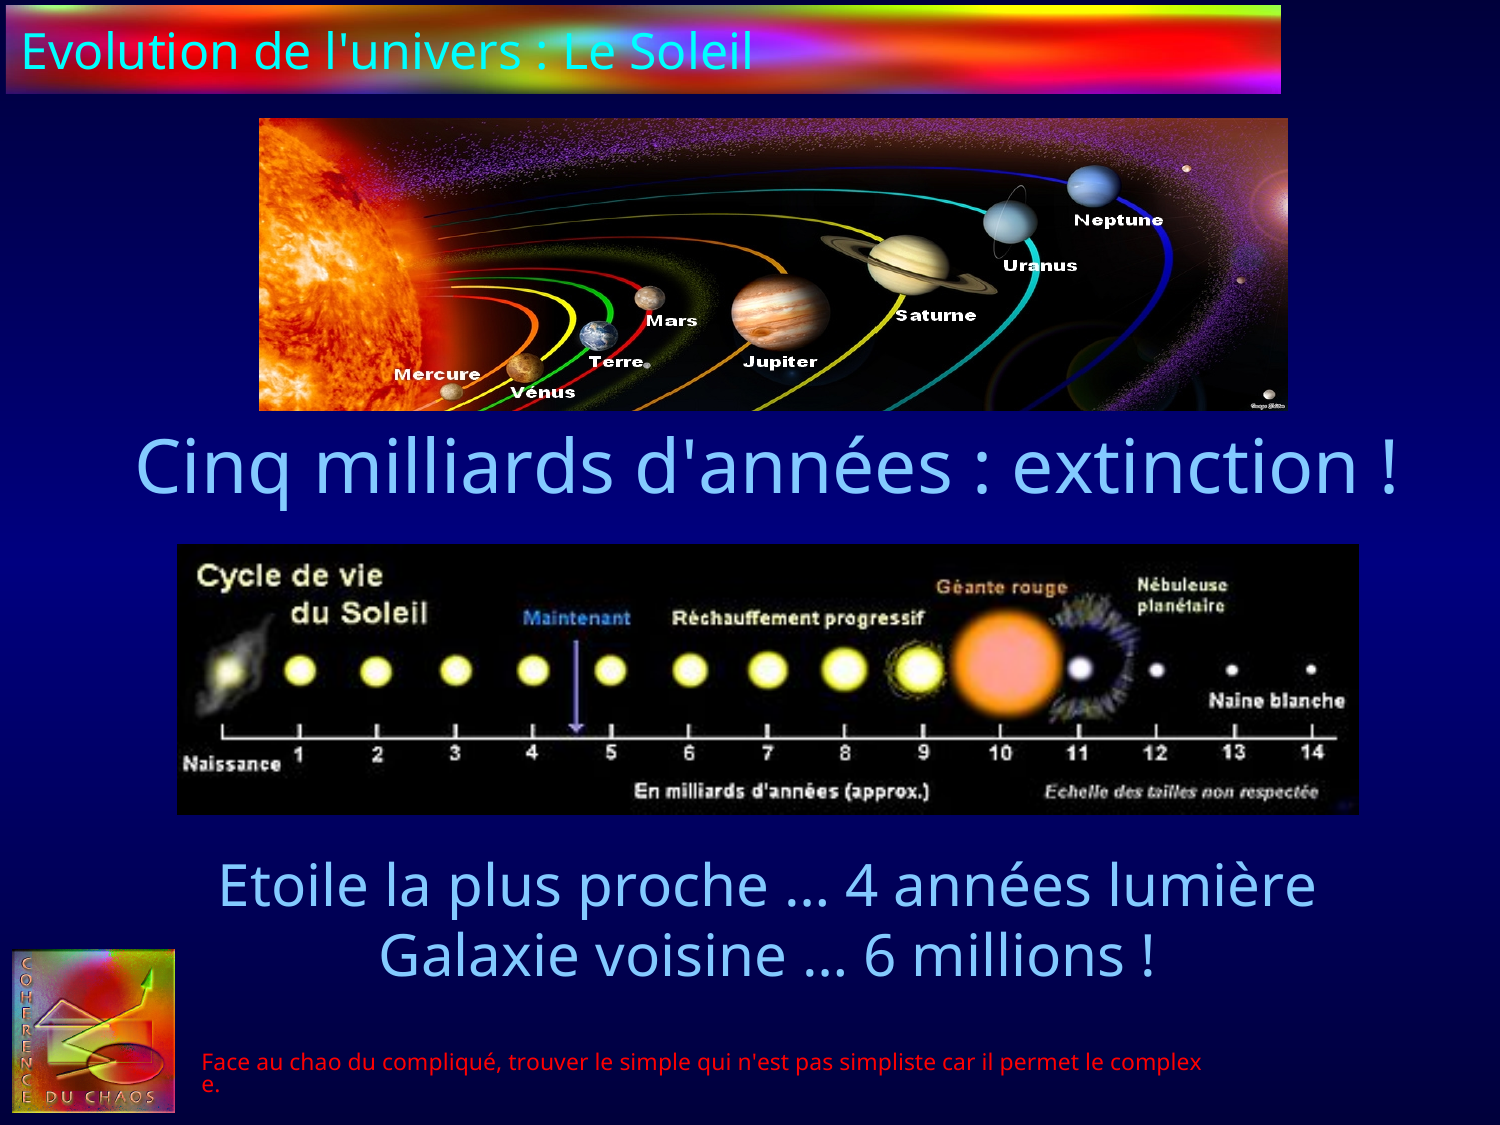

#
Evolution de l'univers : Le Soleil
Cinq milliards d'années : extinction !
Etoile la plus proche … 4 années lumière
Galaxie voisine … 6 millions !
Face au chao du compliqué, trouver le simple qui n'est pas simpliste car il permet le complexe.